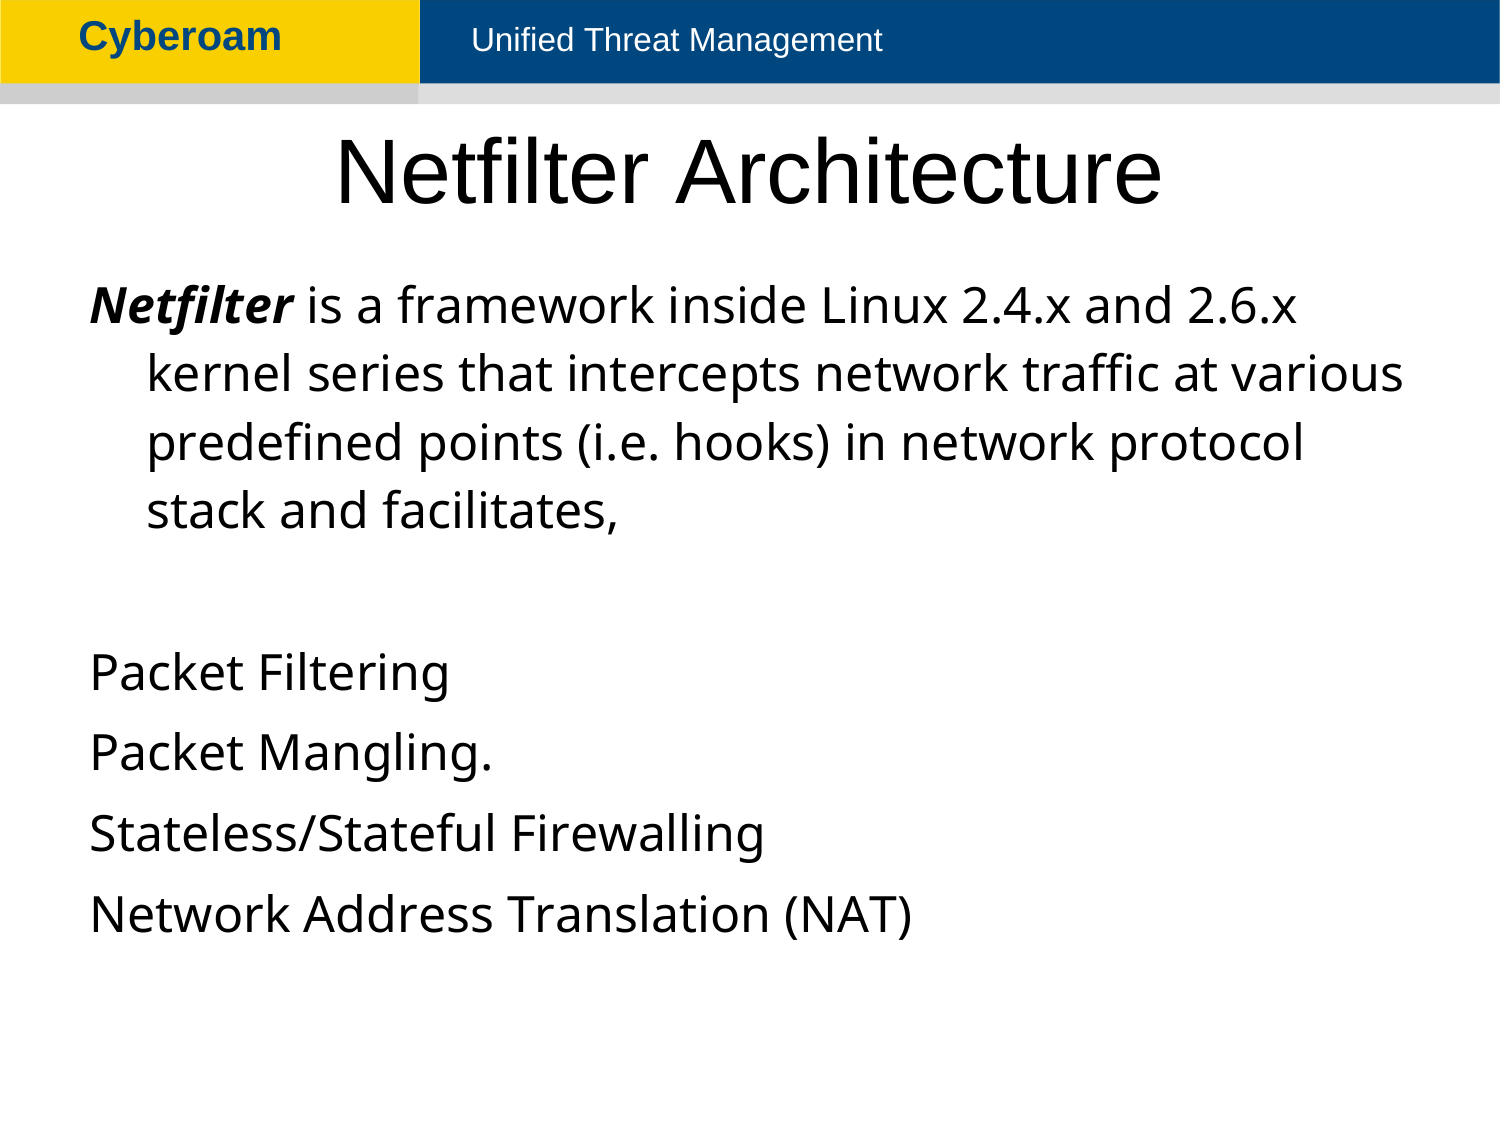

# Netfilter Architecture
Netfilter is a framework inside Linux 2.4.x and 2.6.x kernel series that intercepts network traffic at various predefined points (i.e. hooks) in network protocol stack and facilitates,
Packet Filtering
Packet Mangling.
Stateless/Stateful Firewalling
Network Address Translation (NAT)